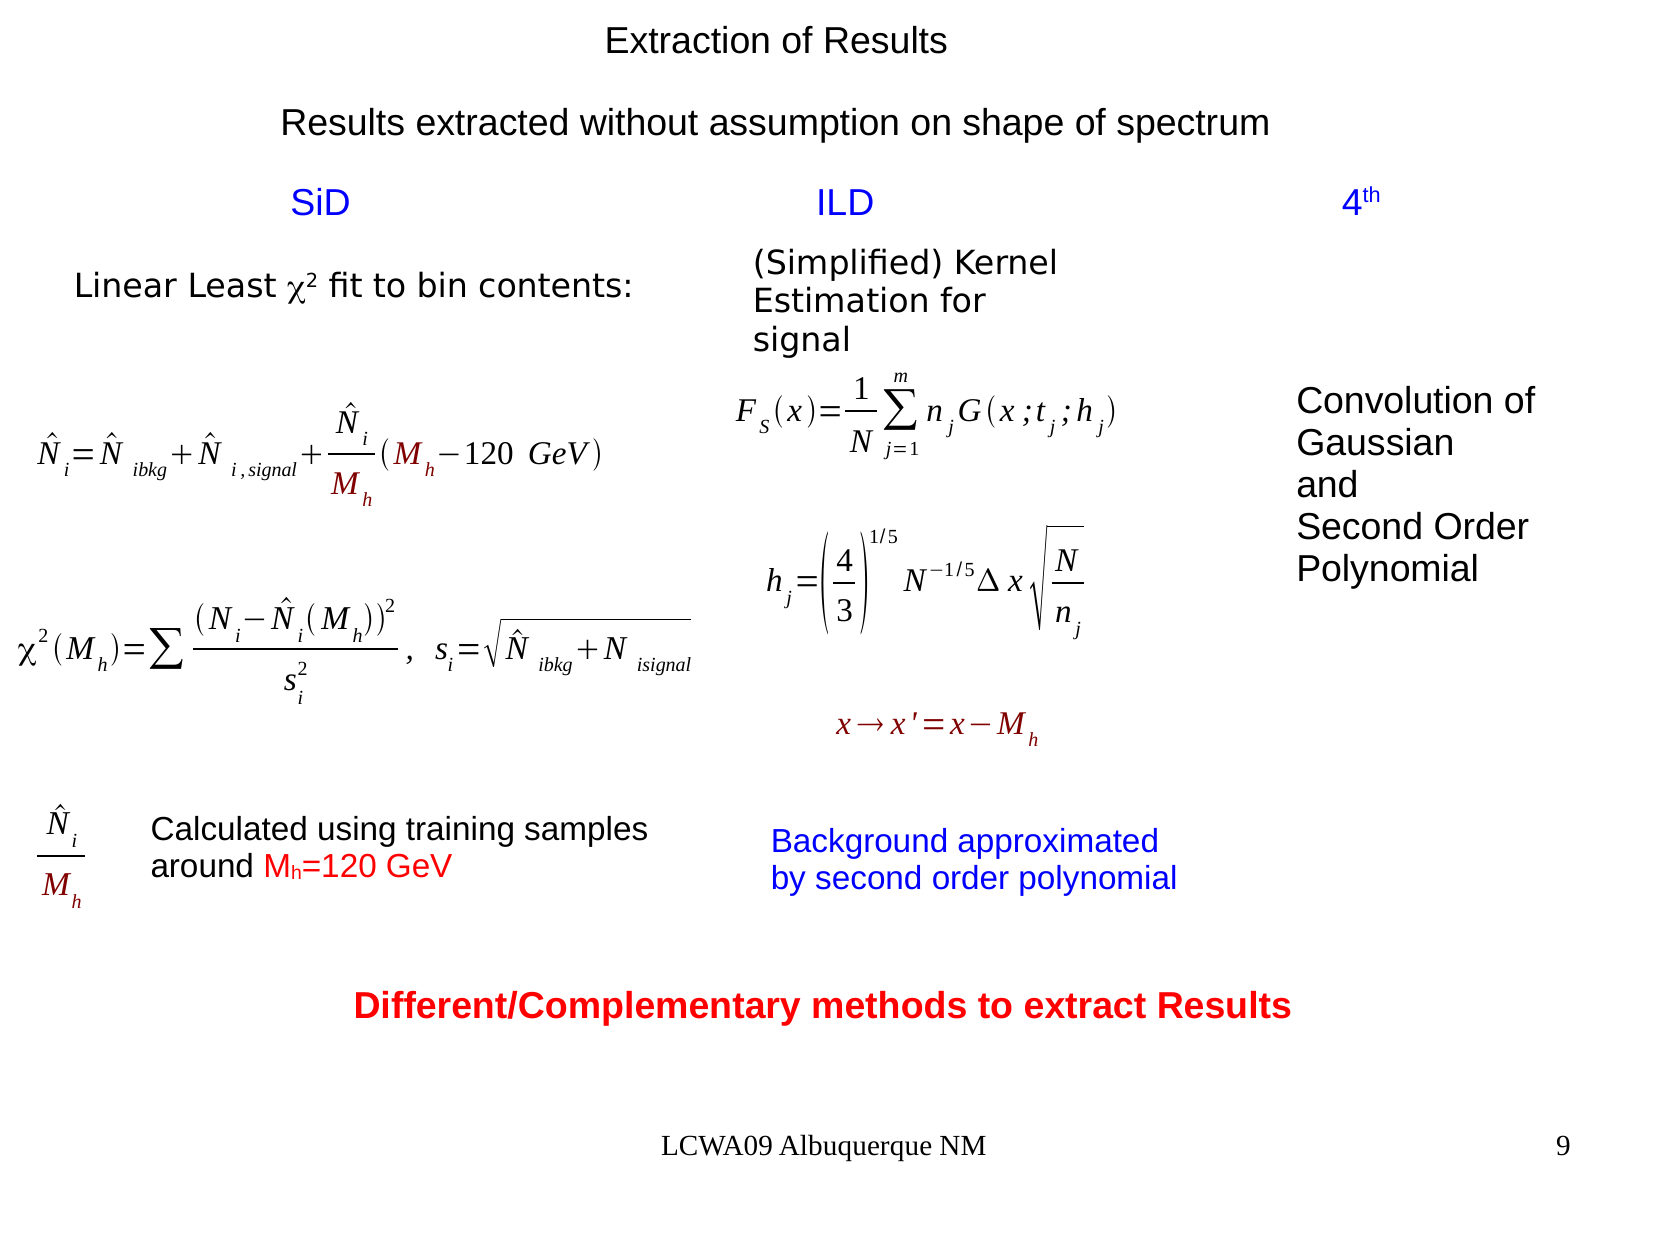

Extraction of Results
Results extracted without assumption on shape of spectrum
SiD
ILD
4th
(Simplified) Kernel
Estimation for signal
Linear Least χ2 fit to bin contents:
Convolution of
Gaussian
and
Second Order
Polynomial
Calculated using training samples
around Mh=120 GeV
Background approximated
by second order polynomial
Different/Complementary methods to extract Results
LCWA09 albuquerque NM
9